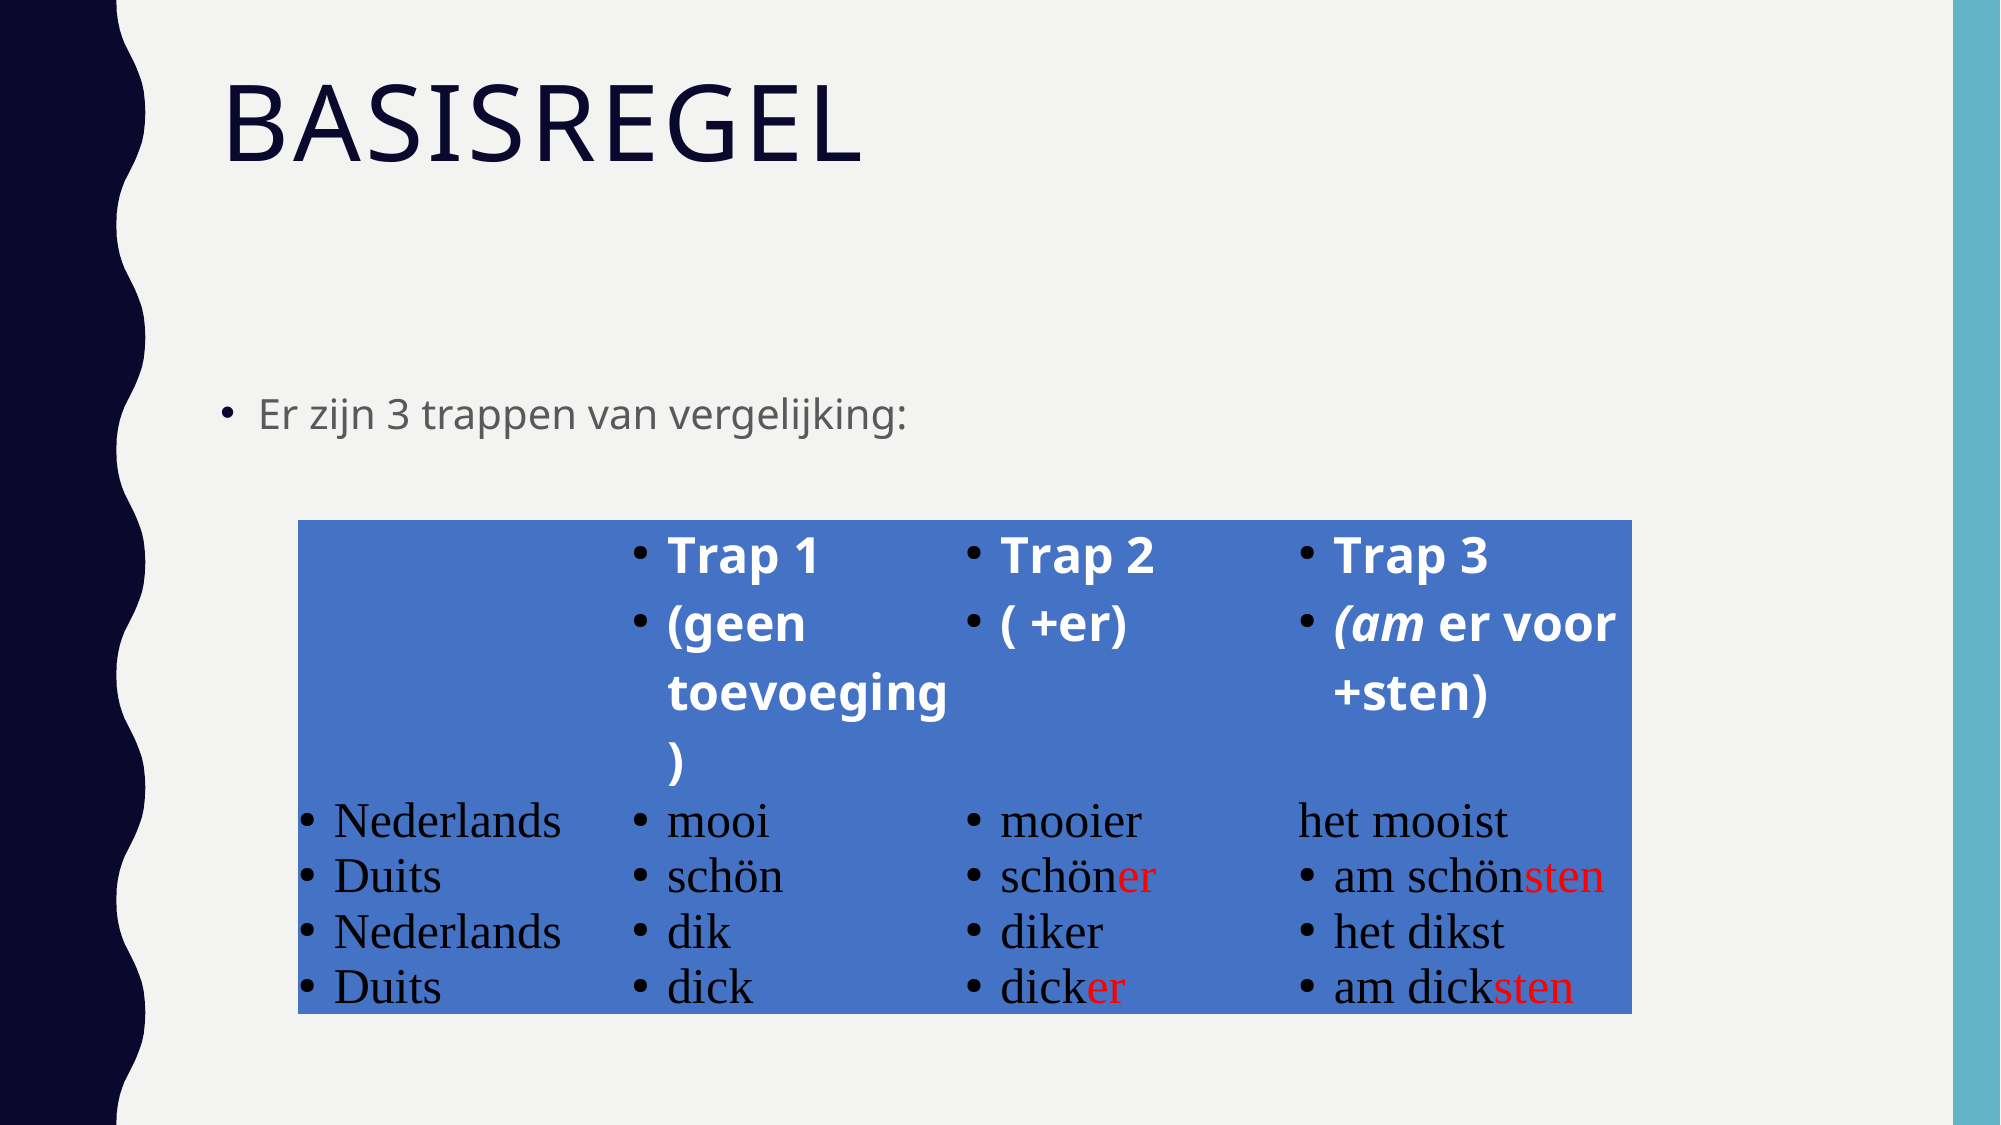

# Basisregel
Er zijn 3 trappen van vergelijking:
| | Trap 1 (geen toevoeging) | Trap 2 ( +er) | Trap 3 (am er voor +sten) |
| --- | --- | --- | --- |
| Nederlands | mooi | mooier | het mooist |
| Duits | schön | schöner | am schönsten |
| Nederlands | dik | diker | het dikst |
| Duits | dick | dicker | am dicksten |